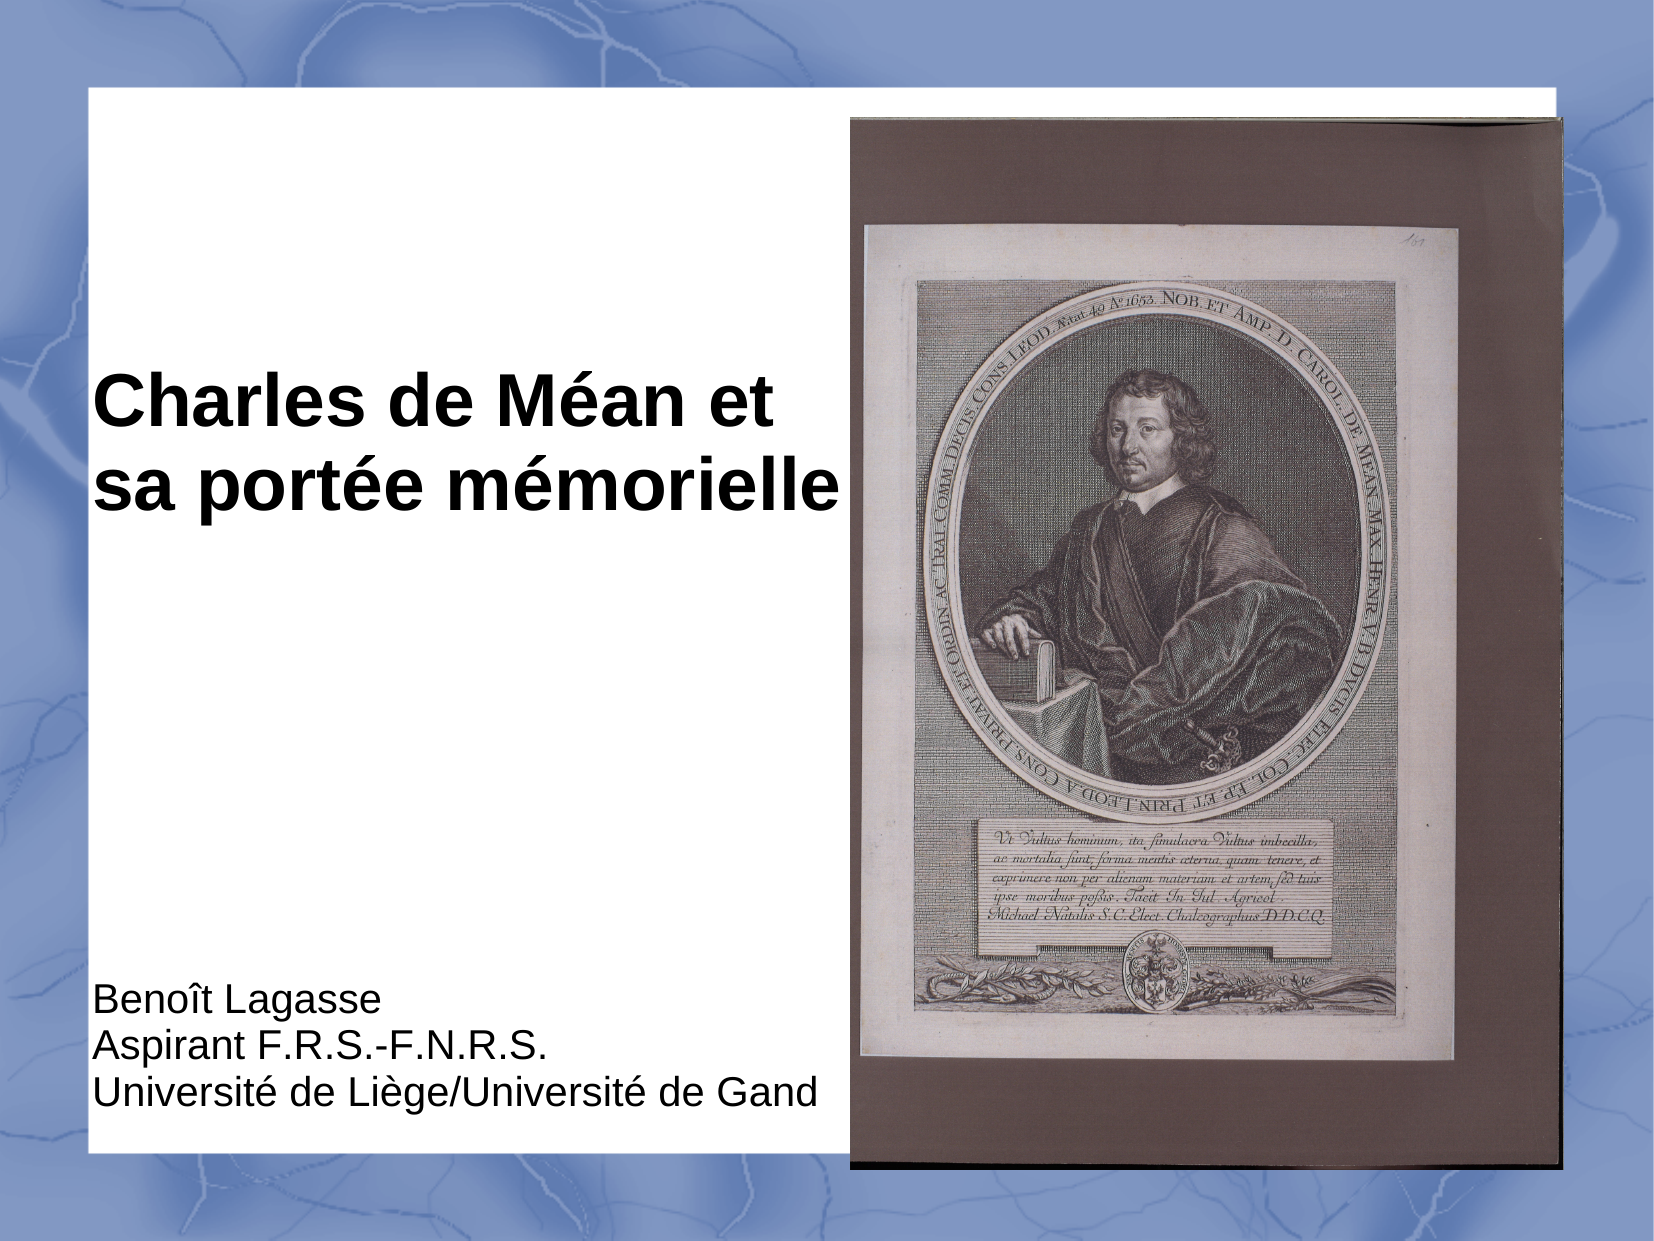

# Charles de Méan et
sa portée mémorielle
Benoît Lagasse
Aspirant F.R.S.-F.N.R.S.
Université de Liège/Université de Gand